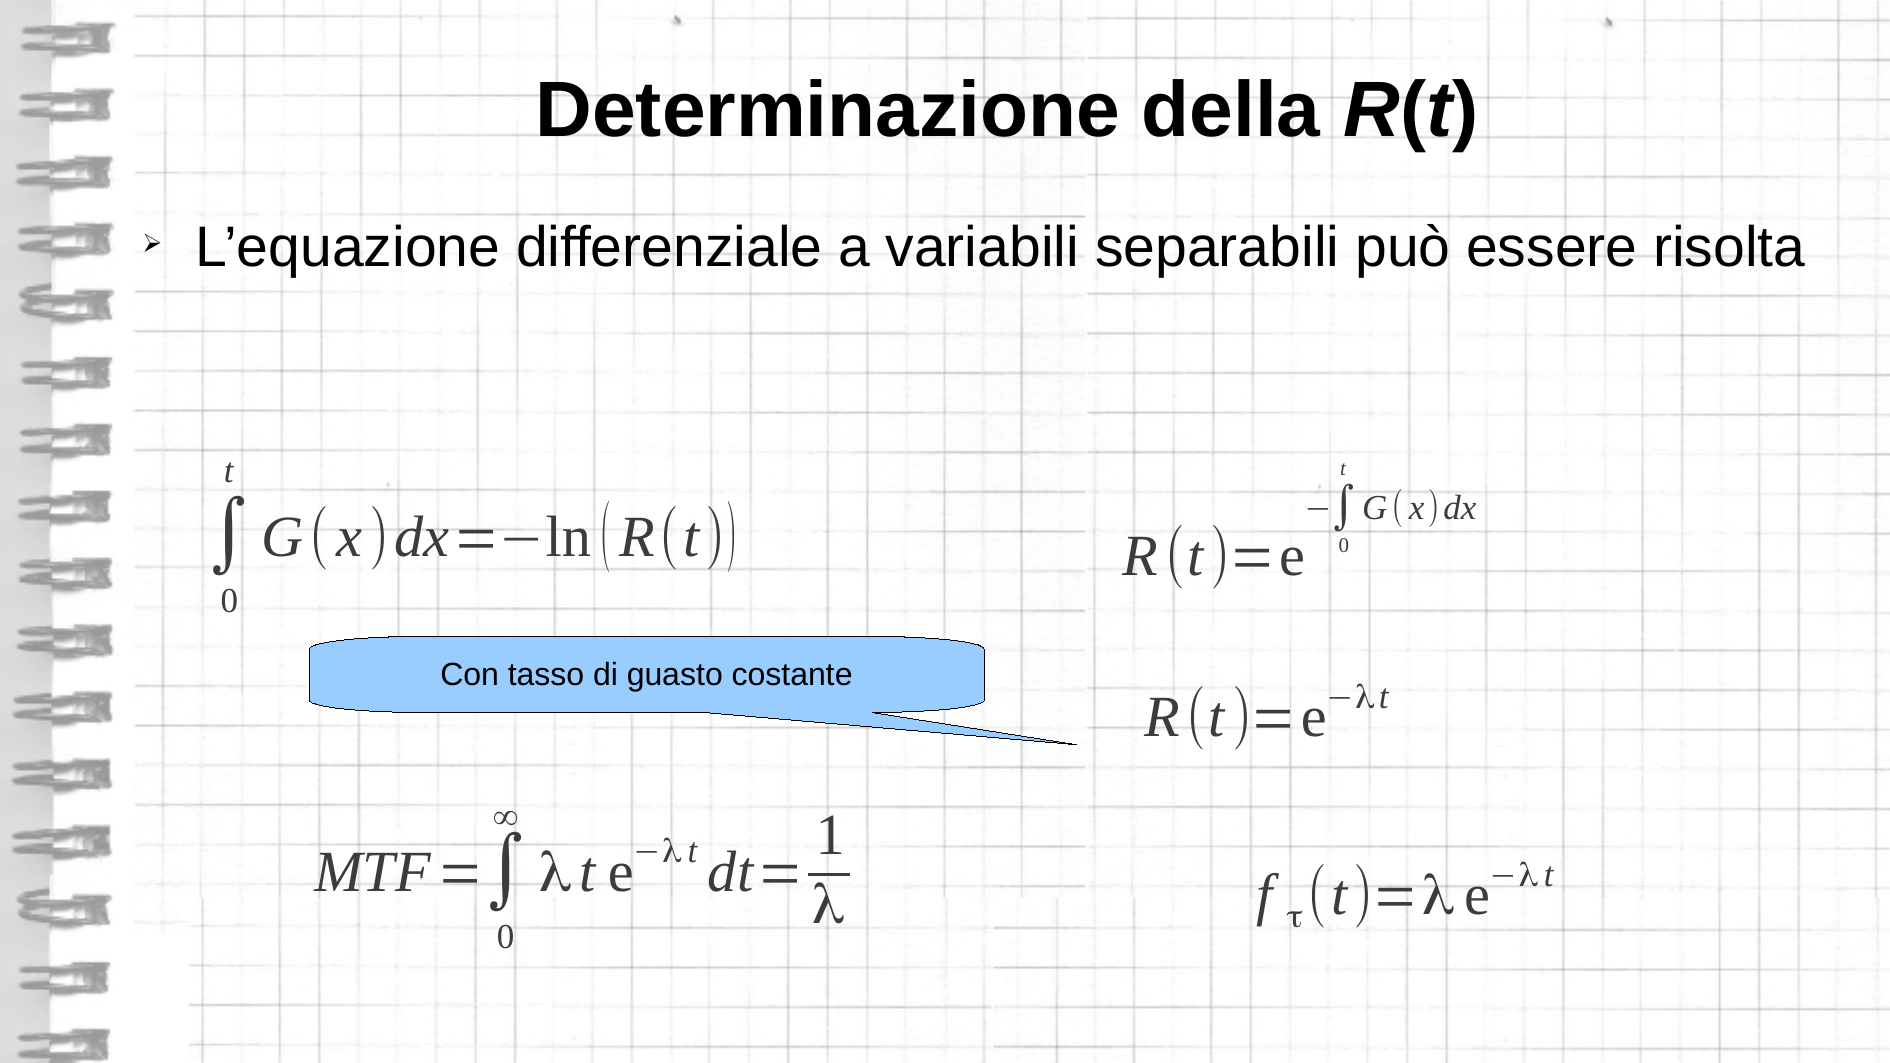

# Determinazione della R(t)
L’equazione differenziale a variabili separabili può essere risolta
Con tasso di guasto costante